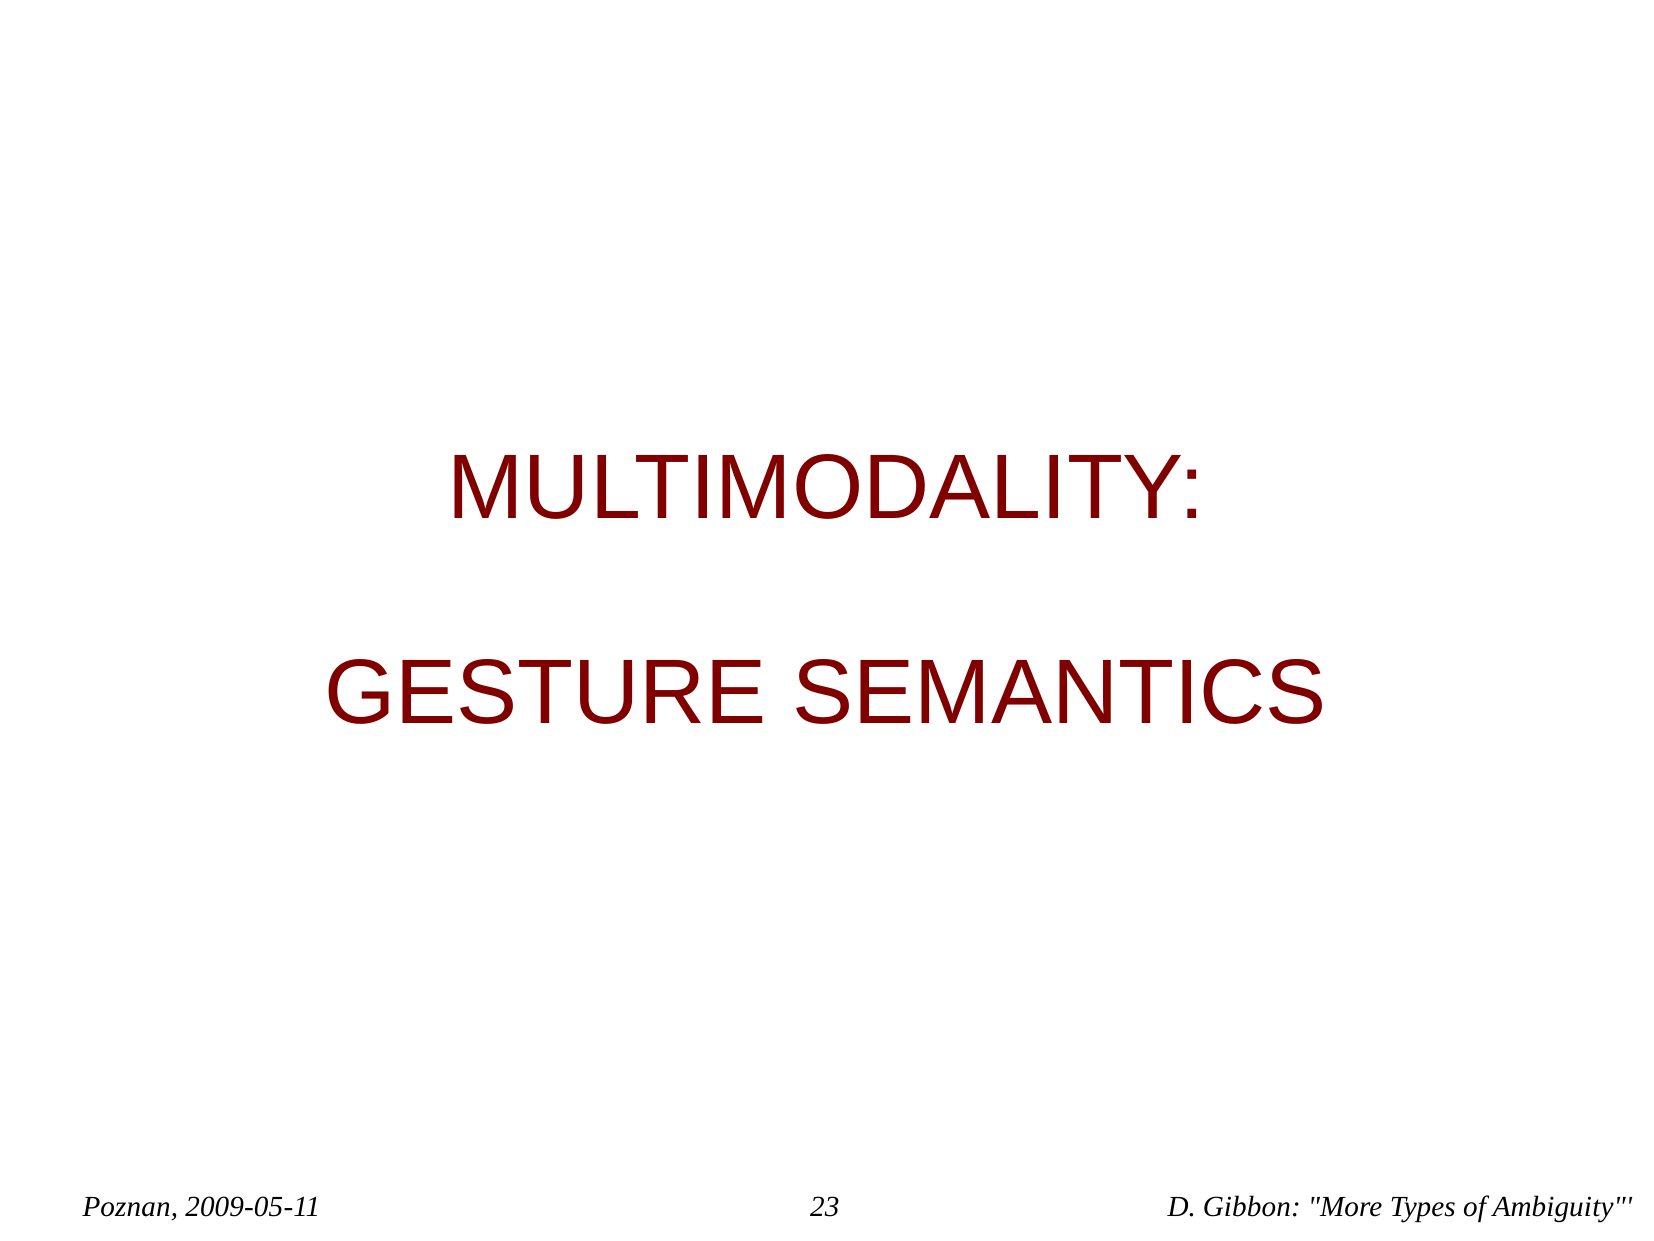

# MULTIMODALITY: GESTURE SEMANTICS
Poznan, 2009-05-11
23
D. Gibbon: "More Types of Ambiguity"'